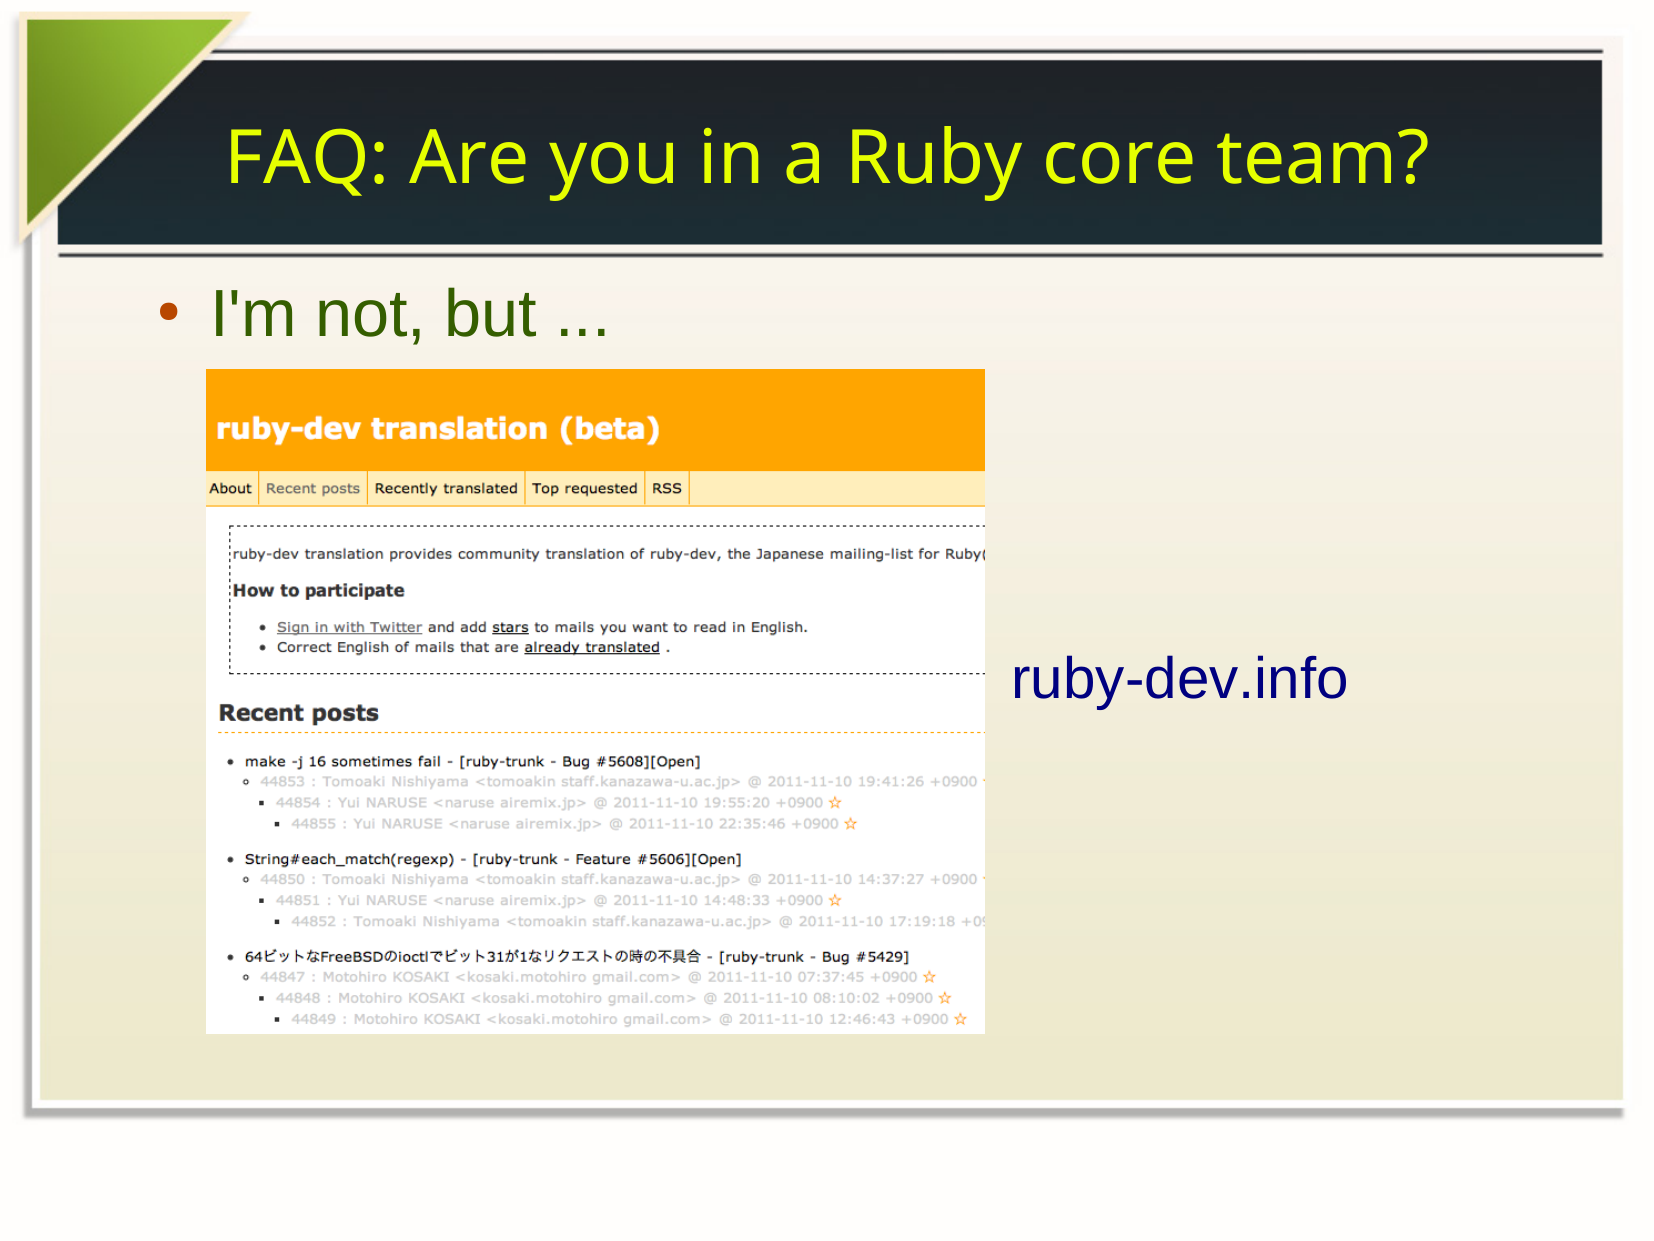

# FAQ: Are you in a Ruby core team?
I'm not, but ...
　　　　　　　　　　　ruby-dev.info